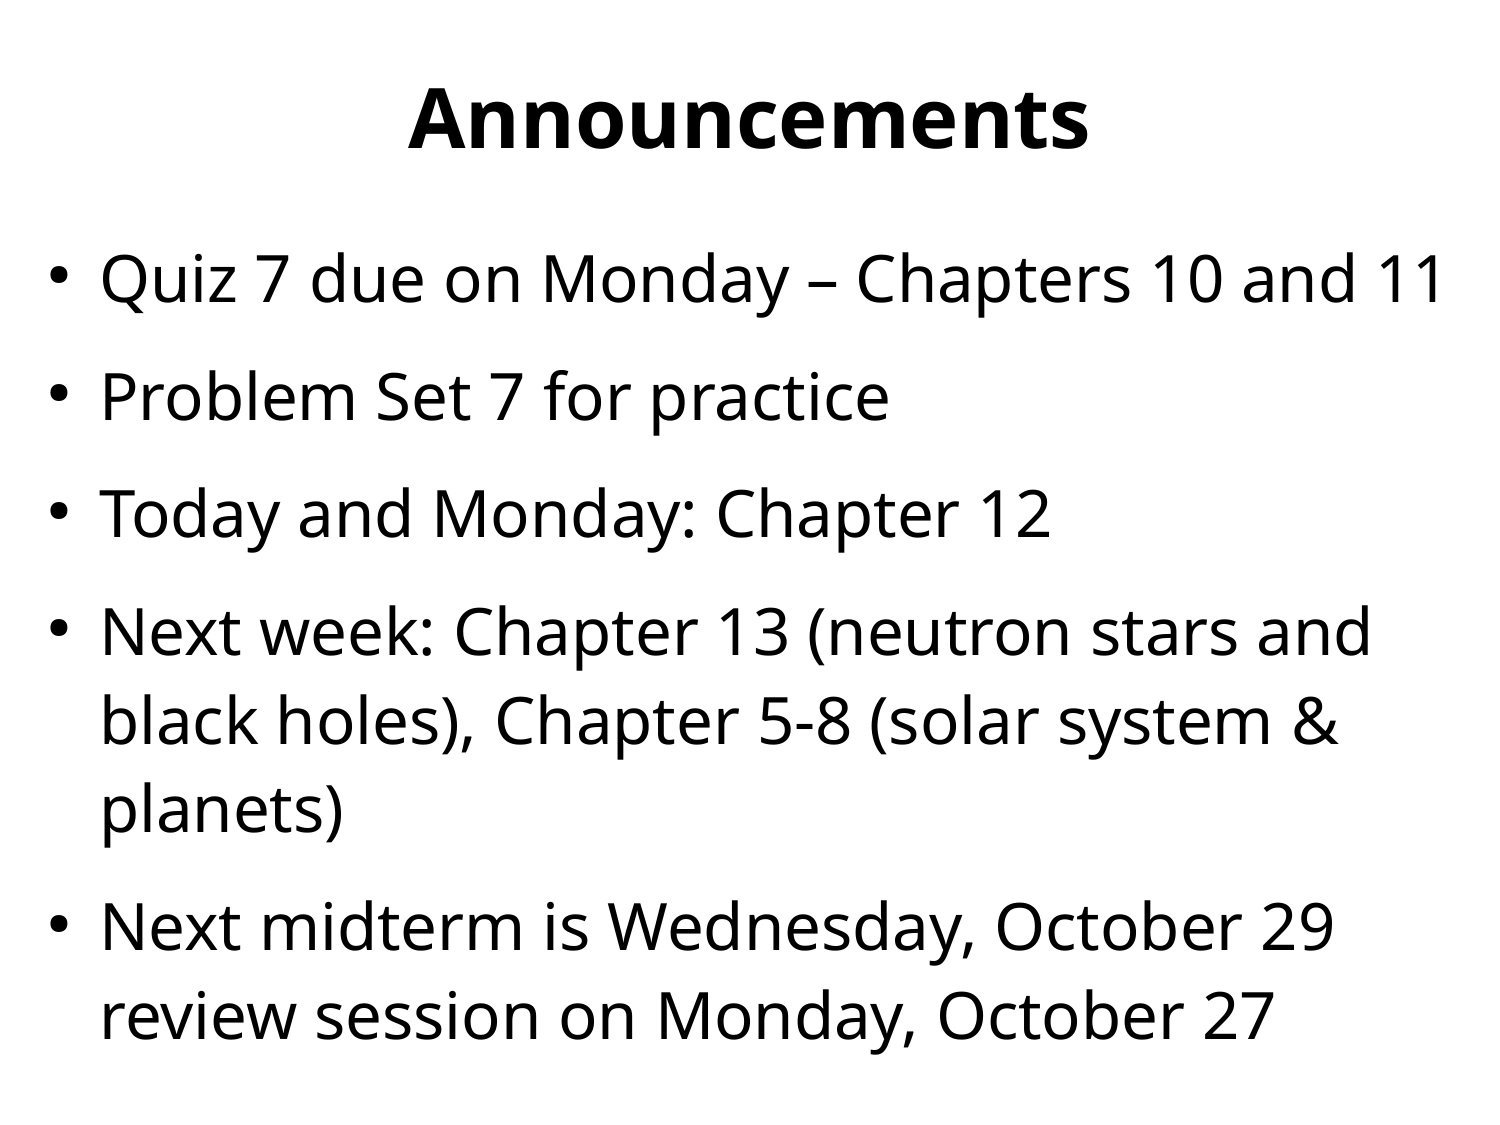

# Announcements
Quiz 7 due on Monday – Chapters 10 and 11
Problem Set 7 for practice
Today and Monday: Chapter 12
Next week: Chapter 13 (neutron stars and black holes), Chapter 5-8 (solar system & planets)
Next midterm is Wednesday, October 29
review session on Monday, October 27